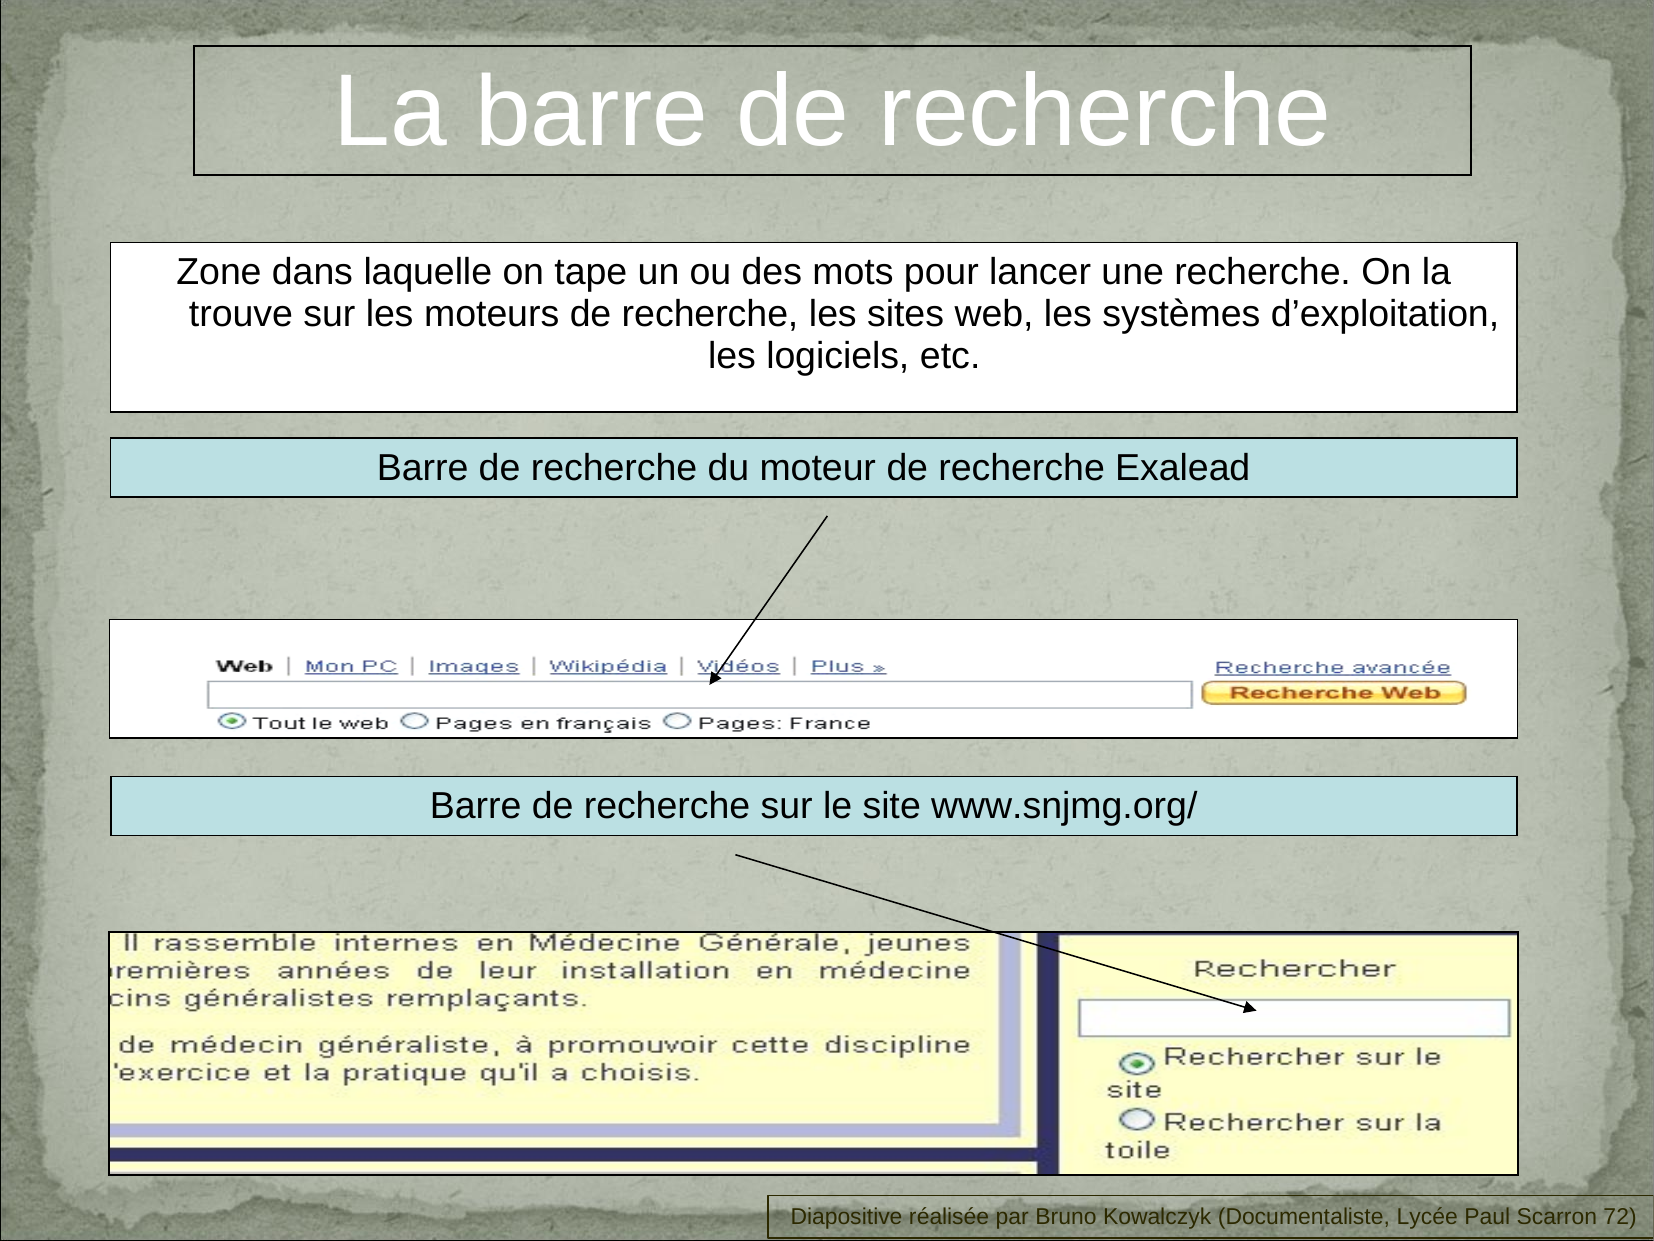

La barre de recherche
Zone dans laquelle on tape un ou des mots pour lancer une recherche. On la trouve sur les moteurs de recherche, les sites web, les systèmes d’exploitation, les logiciels, etc.
Barre de recherche du moteur de recherche Exalead
Barre de recherche sur le site www.snjmg.org/
Diapositive réalisée par Bruno Kowalczyk (Documentaliste, Lycée Paul Scarron 72)